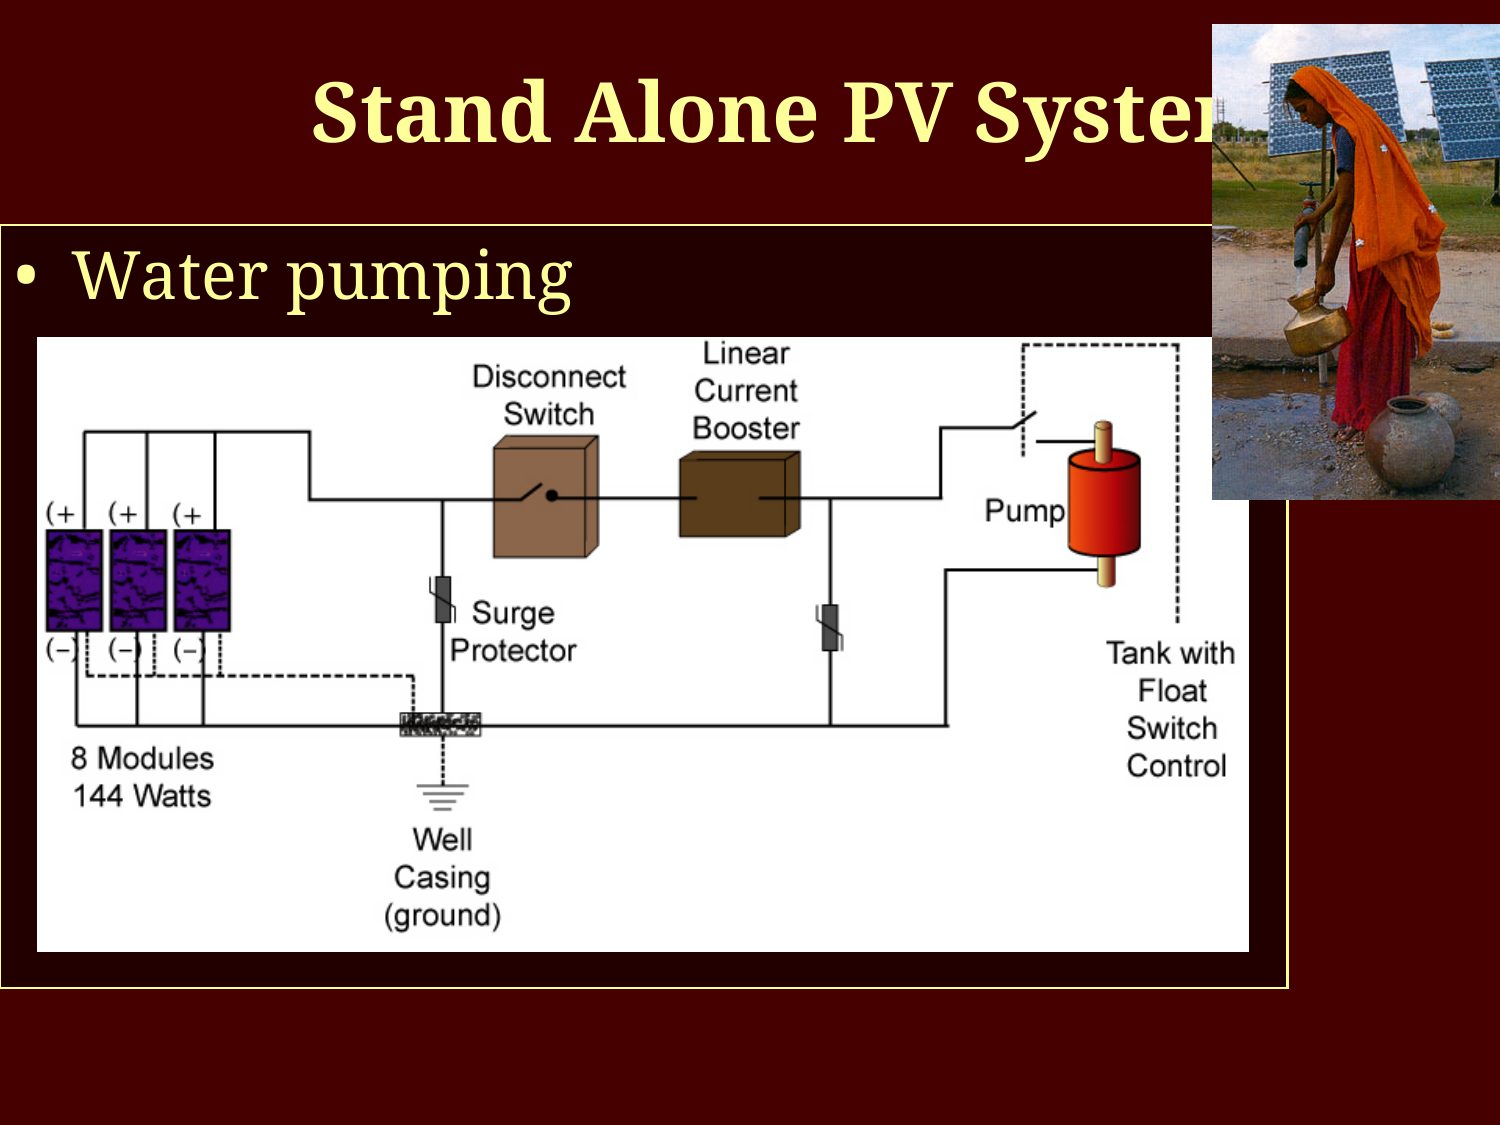

# Stand Alone PV System
Water pumping
Engineering Photovoltaic Systems
6